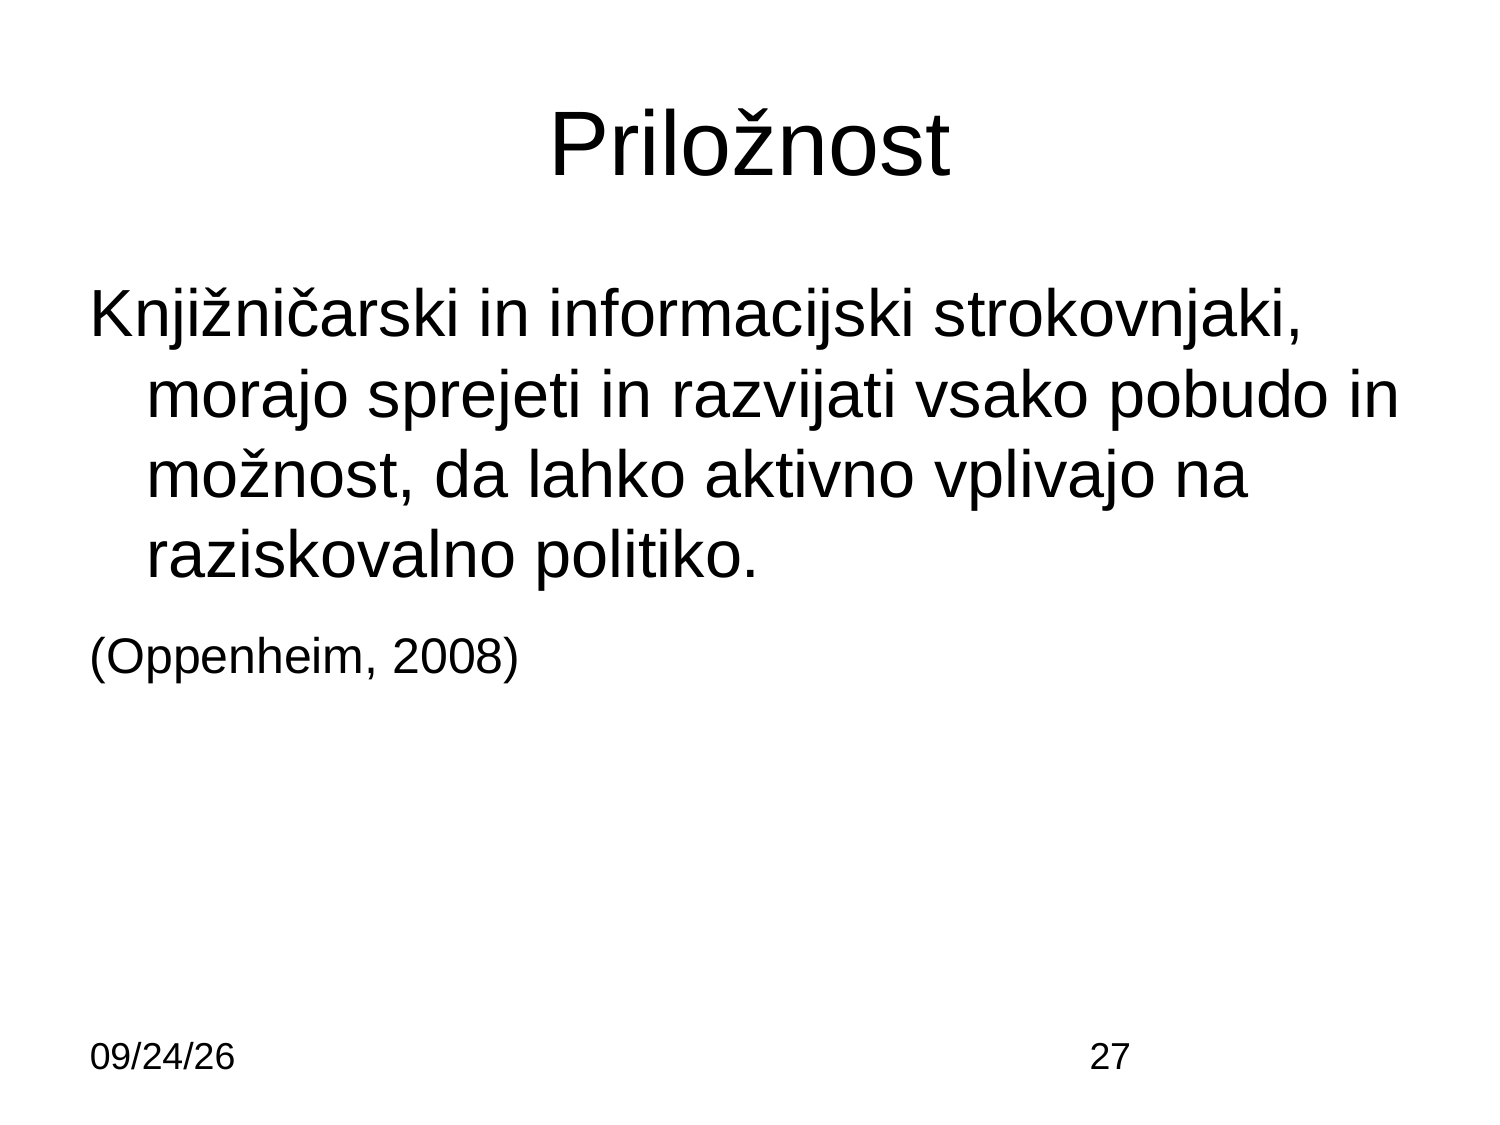

# Priložnost
Knjižničarski in informacijski strokovnjaki, morajo sprejeti in razvijati vsako pobudo in možnost, da lahko aktivno vplivajo na raziskovalno politiko.
(Oppenheim, 2008)
27